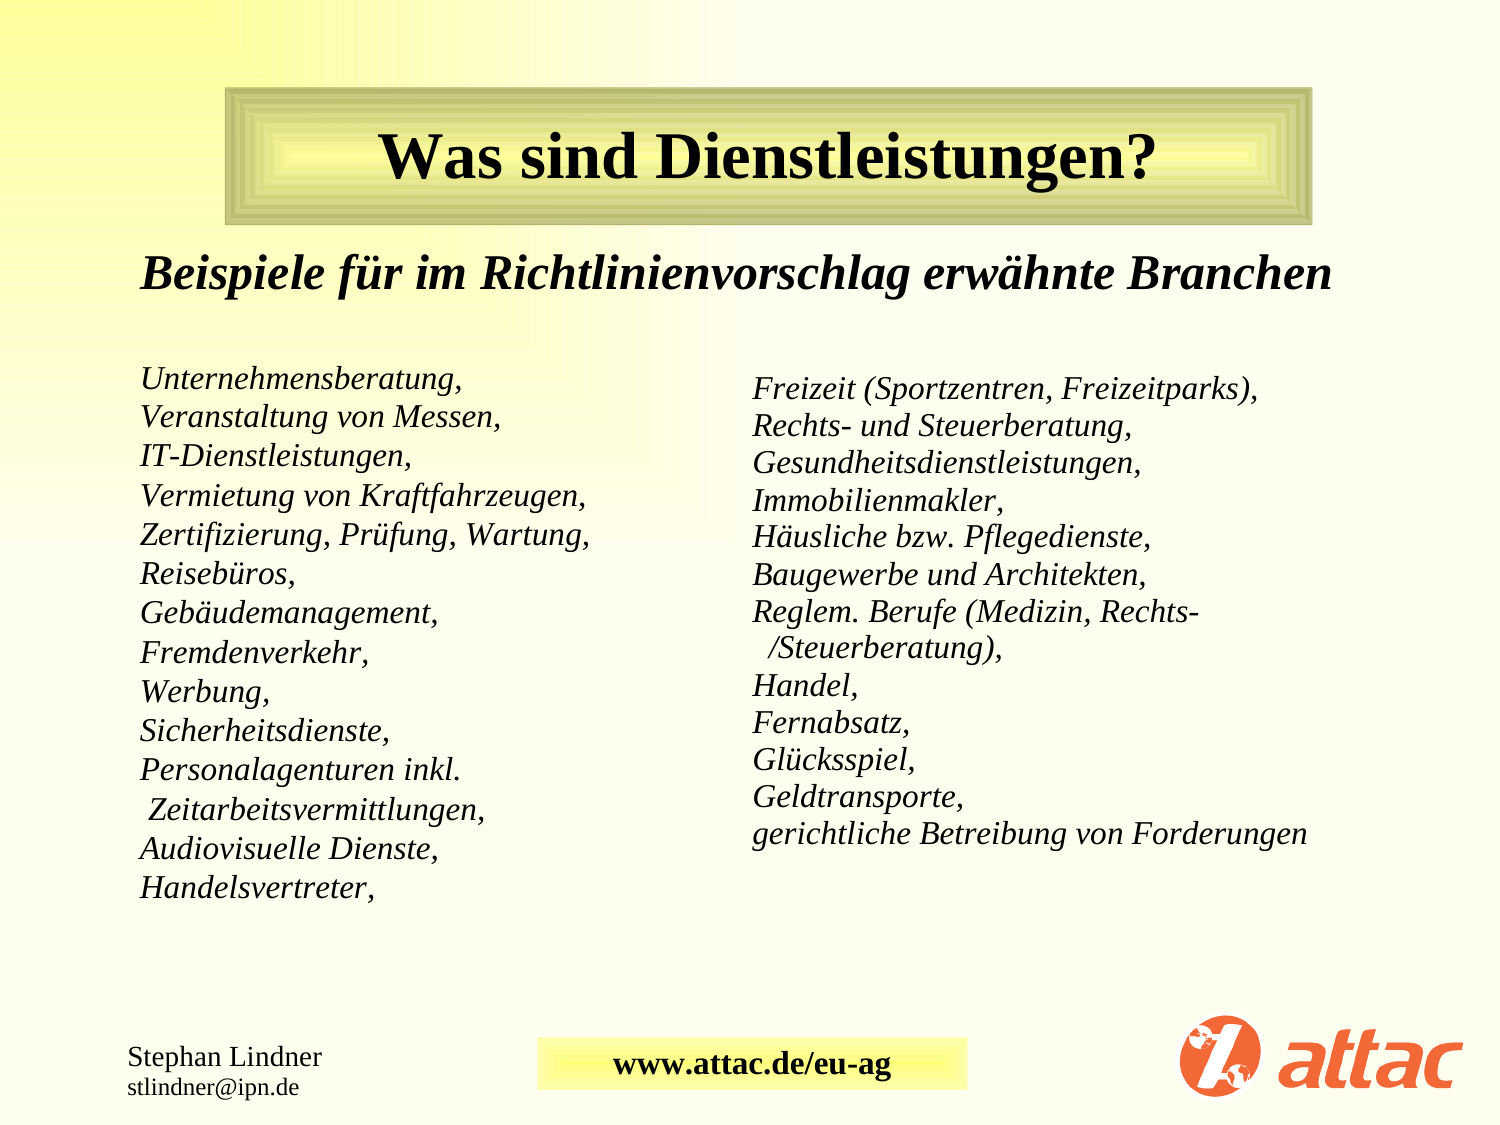

# Was sind Dienstleistungen?
Beispiele für im Richtlinienvorschlag erwähnte Branchen
Freizeit (Sportzentren, Freizeitparks),
Rechts- und Steuerberatung,
Gesundheitsdienstleistungen,
Immobilienmakler,
Häusliche bzw. Pflegedienste,
Baugewerbe und Architekten,
Reglem. Berufe (Medizin, Rechts-
 /Steuerberatung),
Handel,
Fernabsatz,
Glücksspiel,
Geldtransporte,
gerichtliche Betreibung von Forderungen
Unternehmensberatung,
Veranstaltung von Messen,
IT-Dienstleistungen,
Vermietung von Kraftfahrzeugen,
Zertifizierung, Prüfung, Wartung,
Reisebüros,
Gebäudemanagement,
Fremdenverkehr,
Werbung,
Sicherheitsdienste,
Personalagenturen inkl.
 Zeitarbeitsvermittlungen,
Audiovisuelle Dienste,
Handelsvertreter,
Stephan Lindner
stlindner@ipn.de
www.attac.de/eu-ag